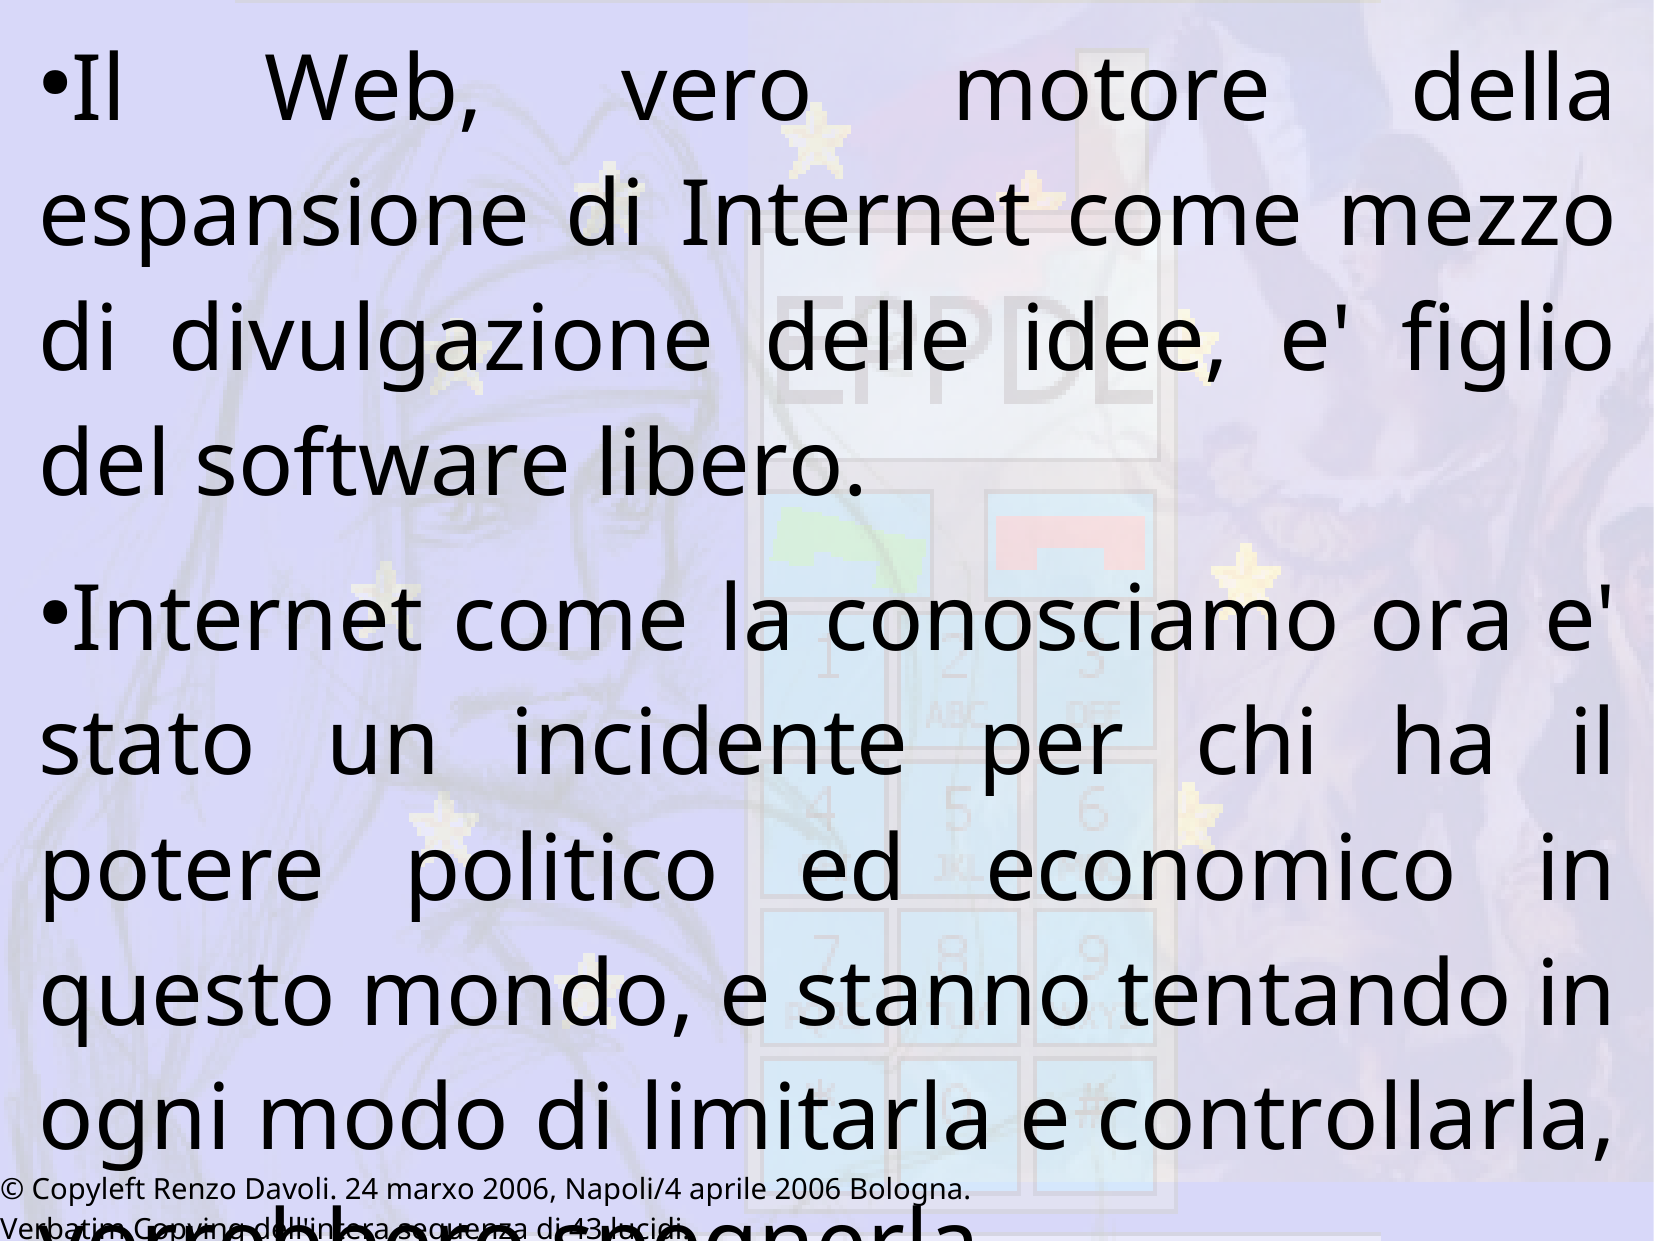

# Il Web, vero motore della espansione di Internet come mezzo di divulgazione delle idee, e' figlio del software libero.
Internet come la conosciamo ora e' stato un incidente per chi ha il potere politico ed economico in questo mondo, e stanno tentando in ogni modo di limitarla e controllarla, vorrebbero spegnerla.
Iniziando proprio dalle parole.
Ecco una bestemmia: "industria del software". E' un ossimoro, non esiste! E' come parlare della industria poetica.